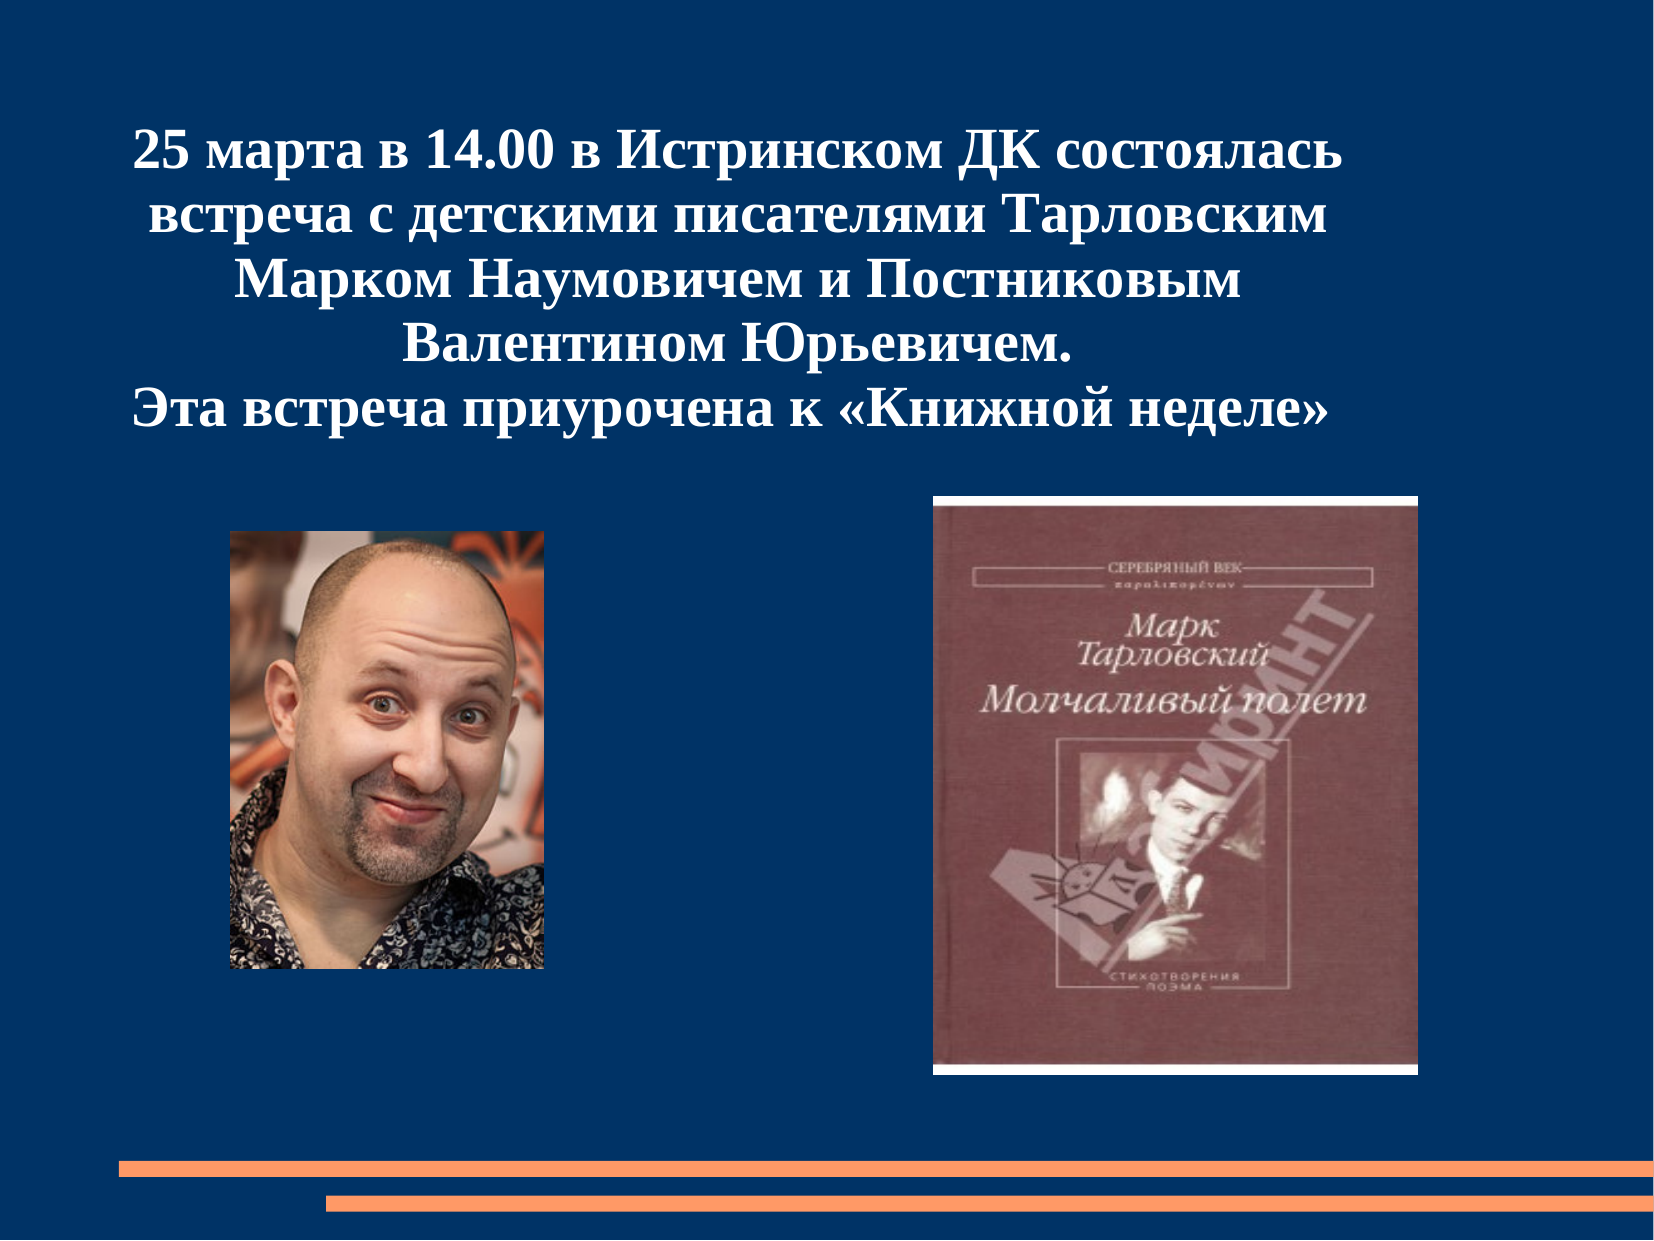

# 25 марта в 14.00 в Истринском ДК состоялась встреча с детскими писателями Тарловским Марком Наумовичем и Постниковым Валентином Юрьевичем.
Эта встреча приурочена к «Книжной неделе»